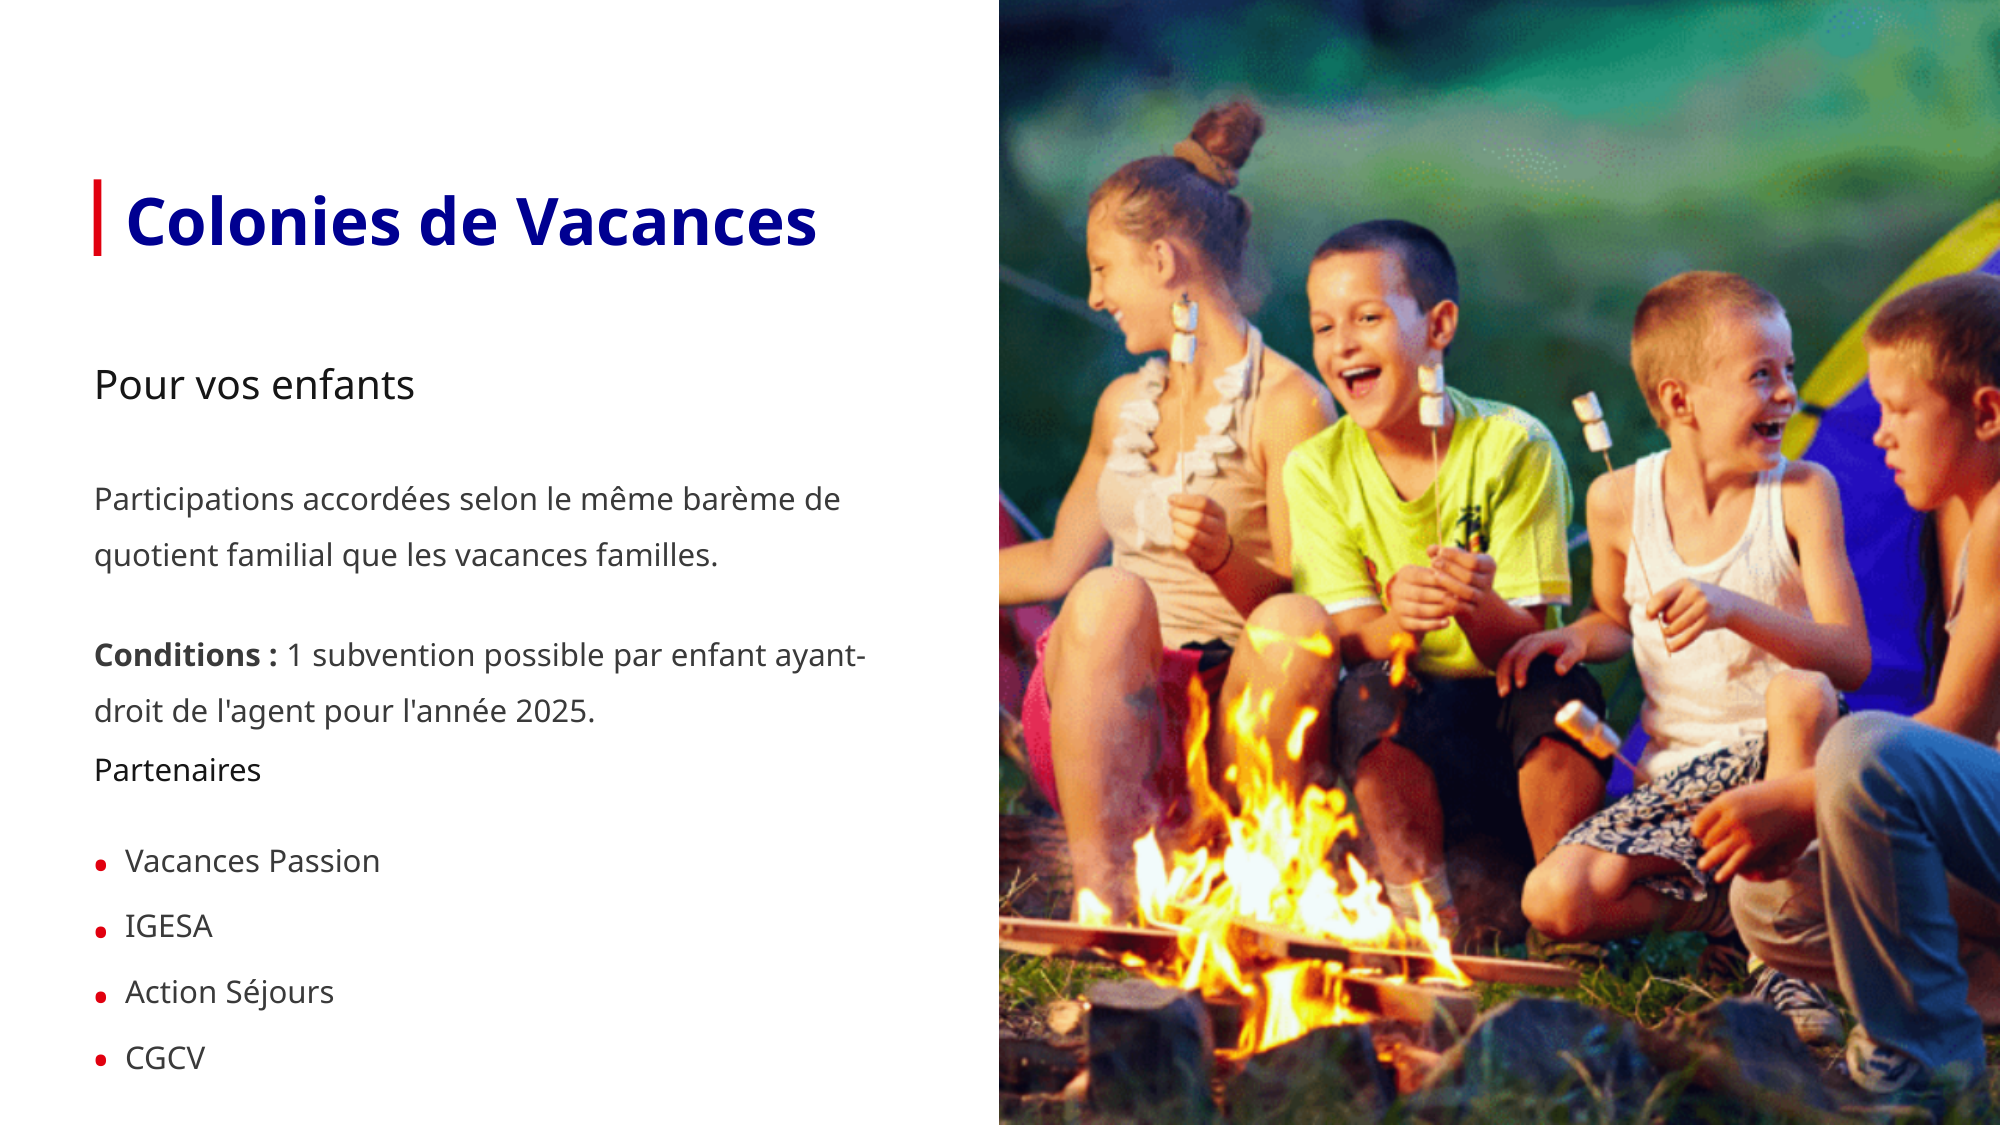

Colonies de Vacances
Pour vos enfants
Participations accordées selon le même barème de quotient familial que les vacances familles.
Conditions : 1 subvention possible par enfant ayant-droit de l'agent pour l'année 2025.
Partenaires
•
Vacances Passion
•
IGESA
•
Action Séjours
•
CGCV